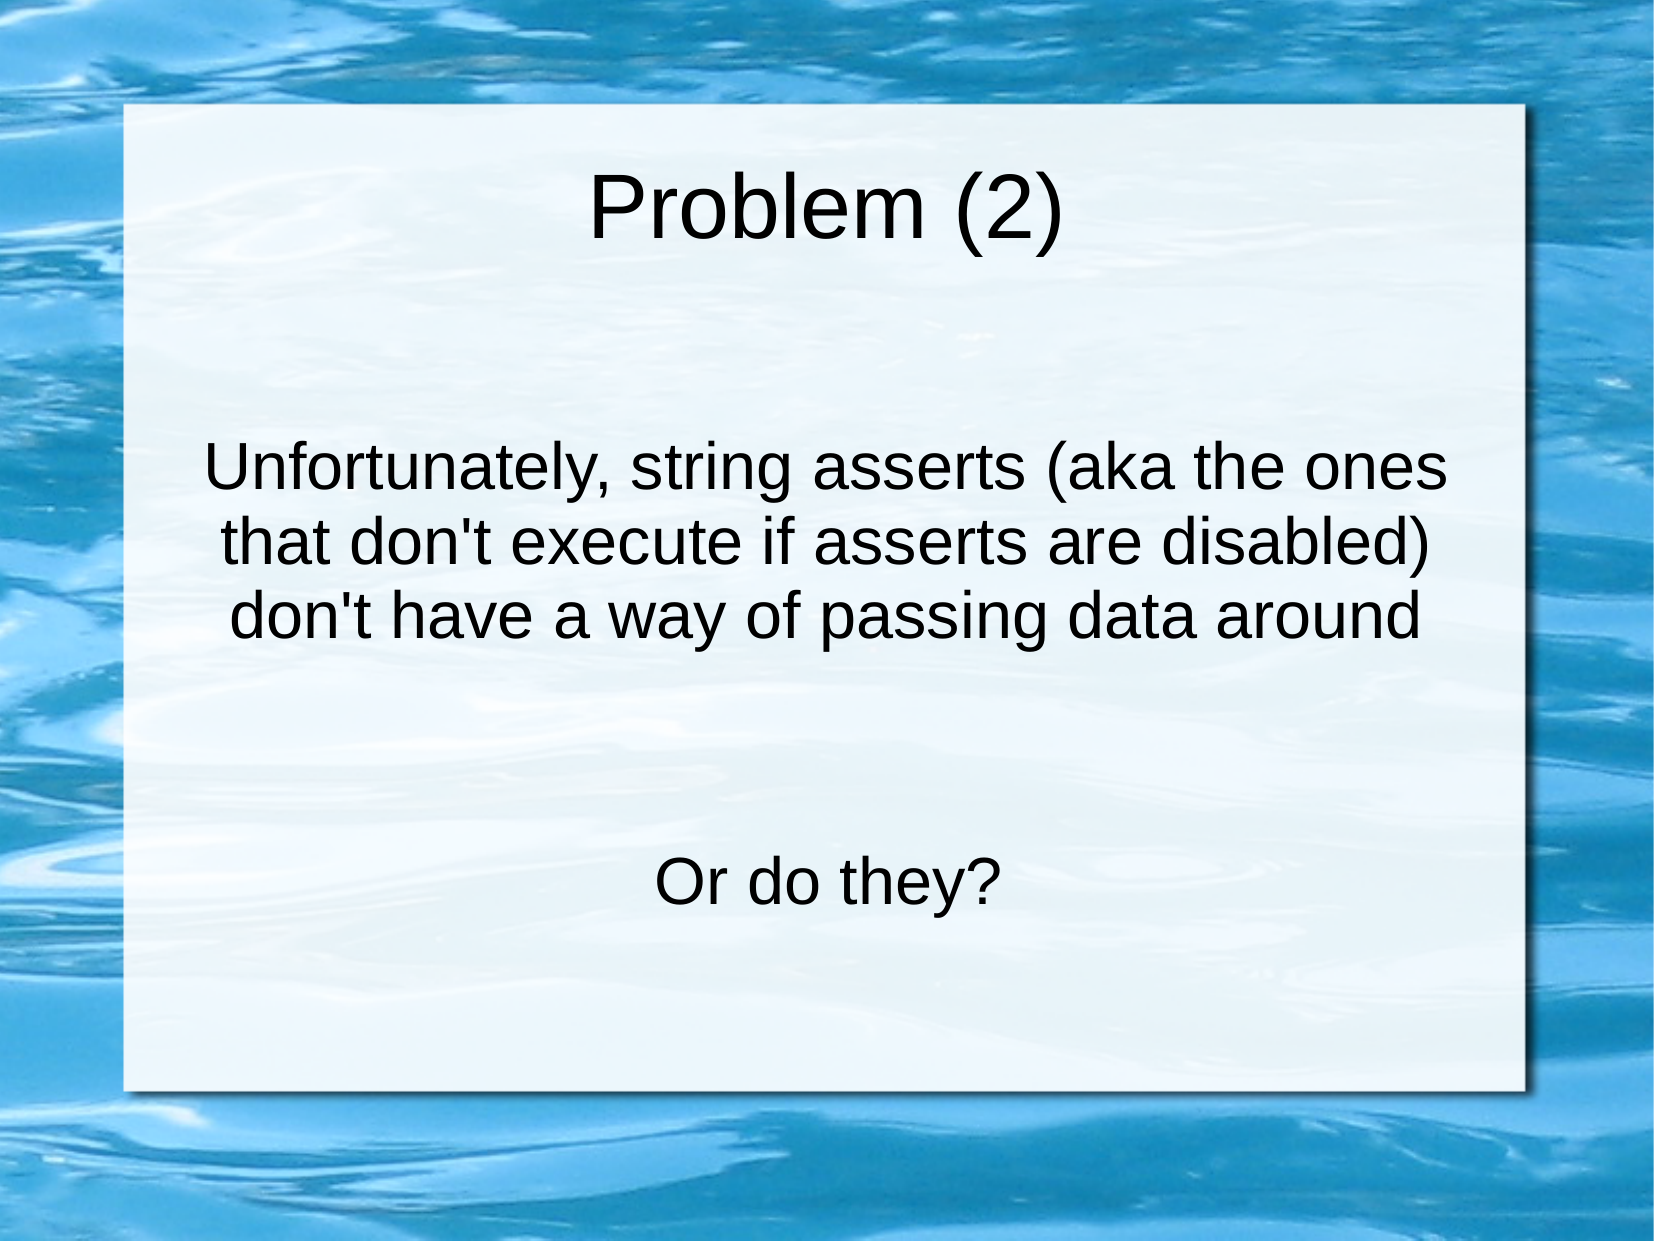

# Problem (2)
Unfortunately, string asserts (aka the ones that don't execute if asserts are disabled) don't have a way of passing data around
Or do they?